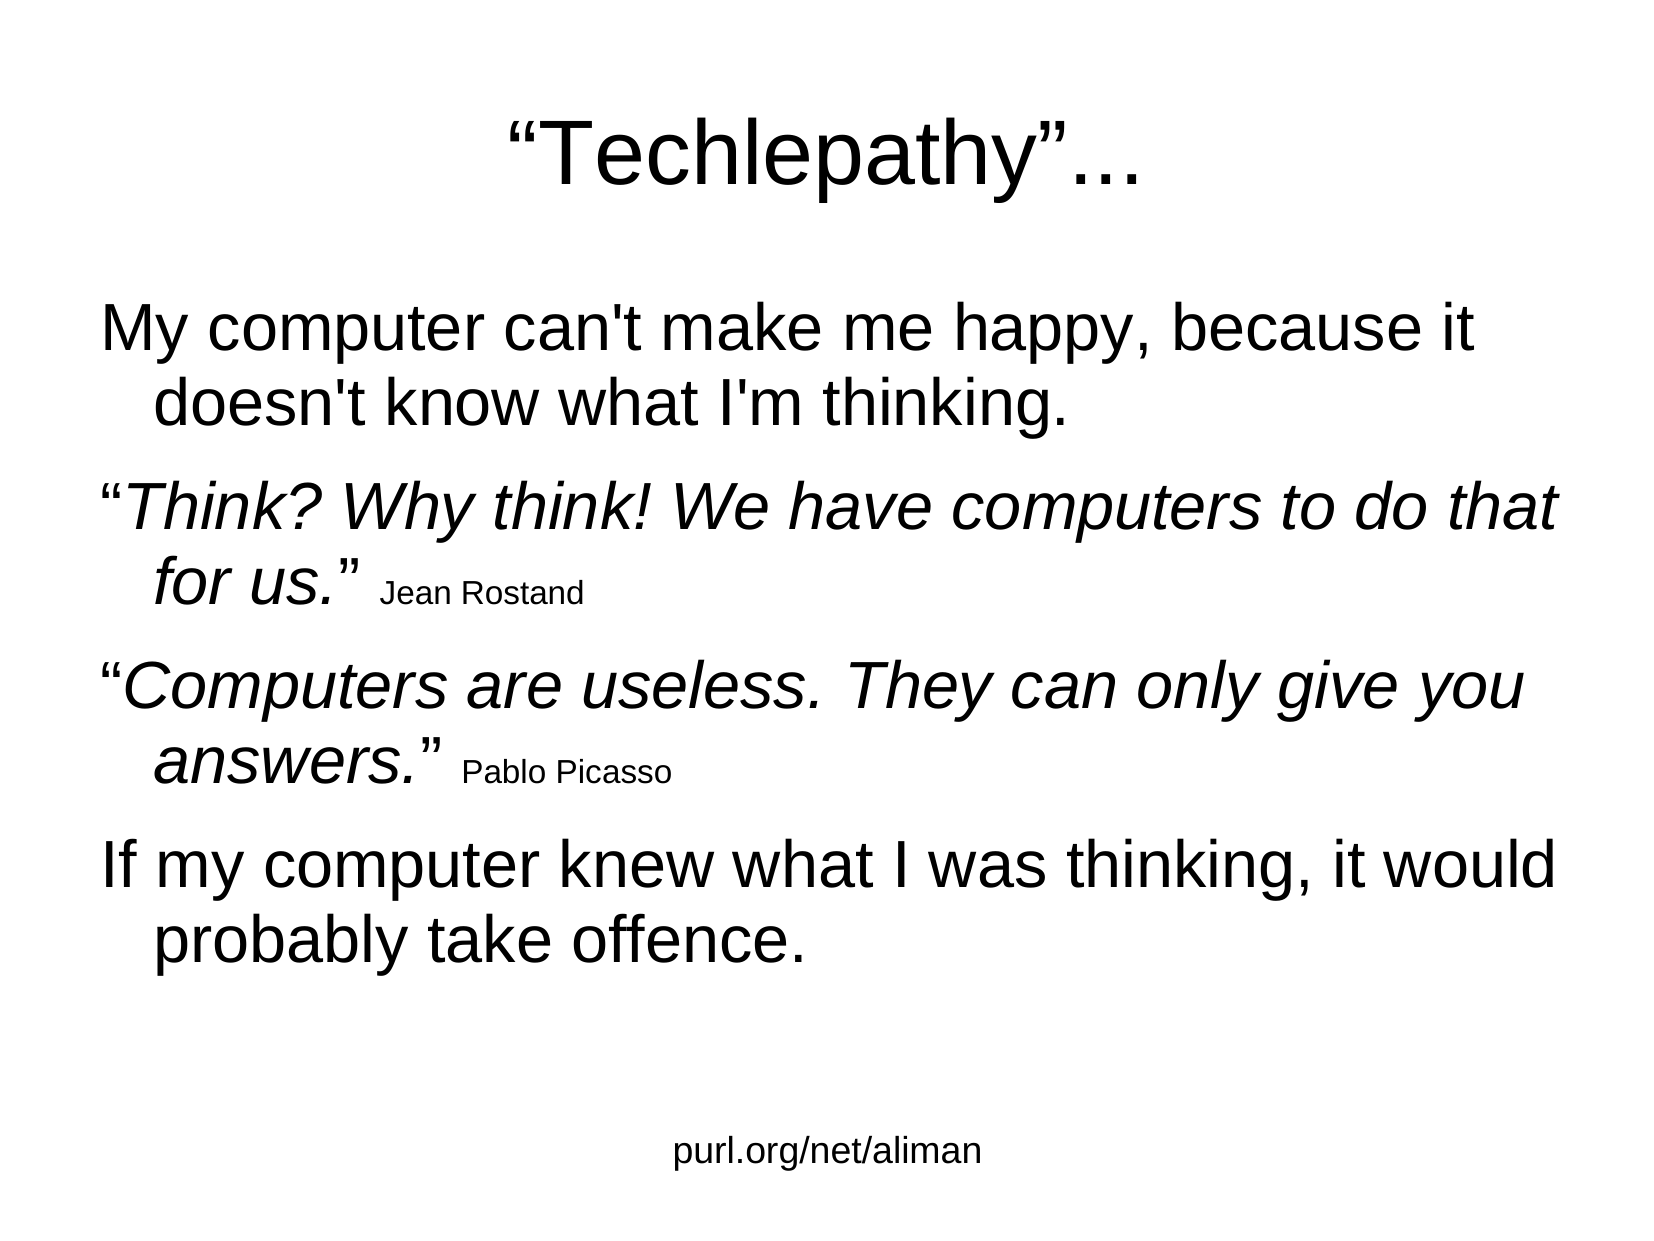

# “Techlepathy”...
My computer can't make me happy, because it doesn't know what I'm thinking.
“Think? Why think! We have computers to do that for us.” Jean Rostand
“Computers are useless. They can only give you answers.” Pablo Picasso
If my computer knew what I was thinking, it would probably take offence.